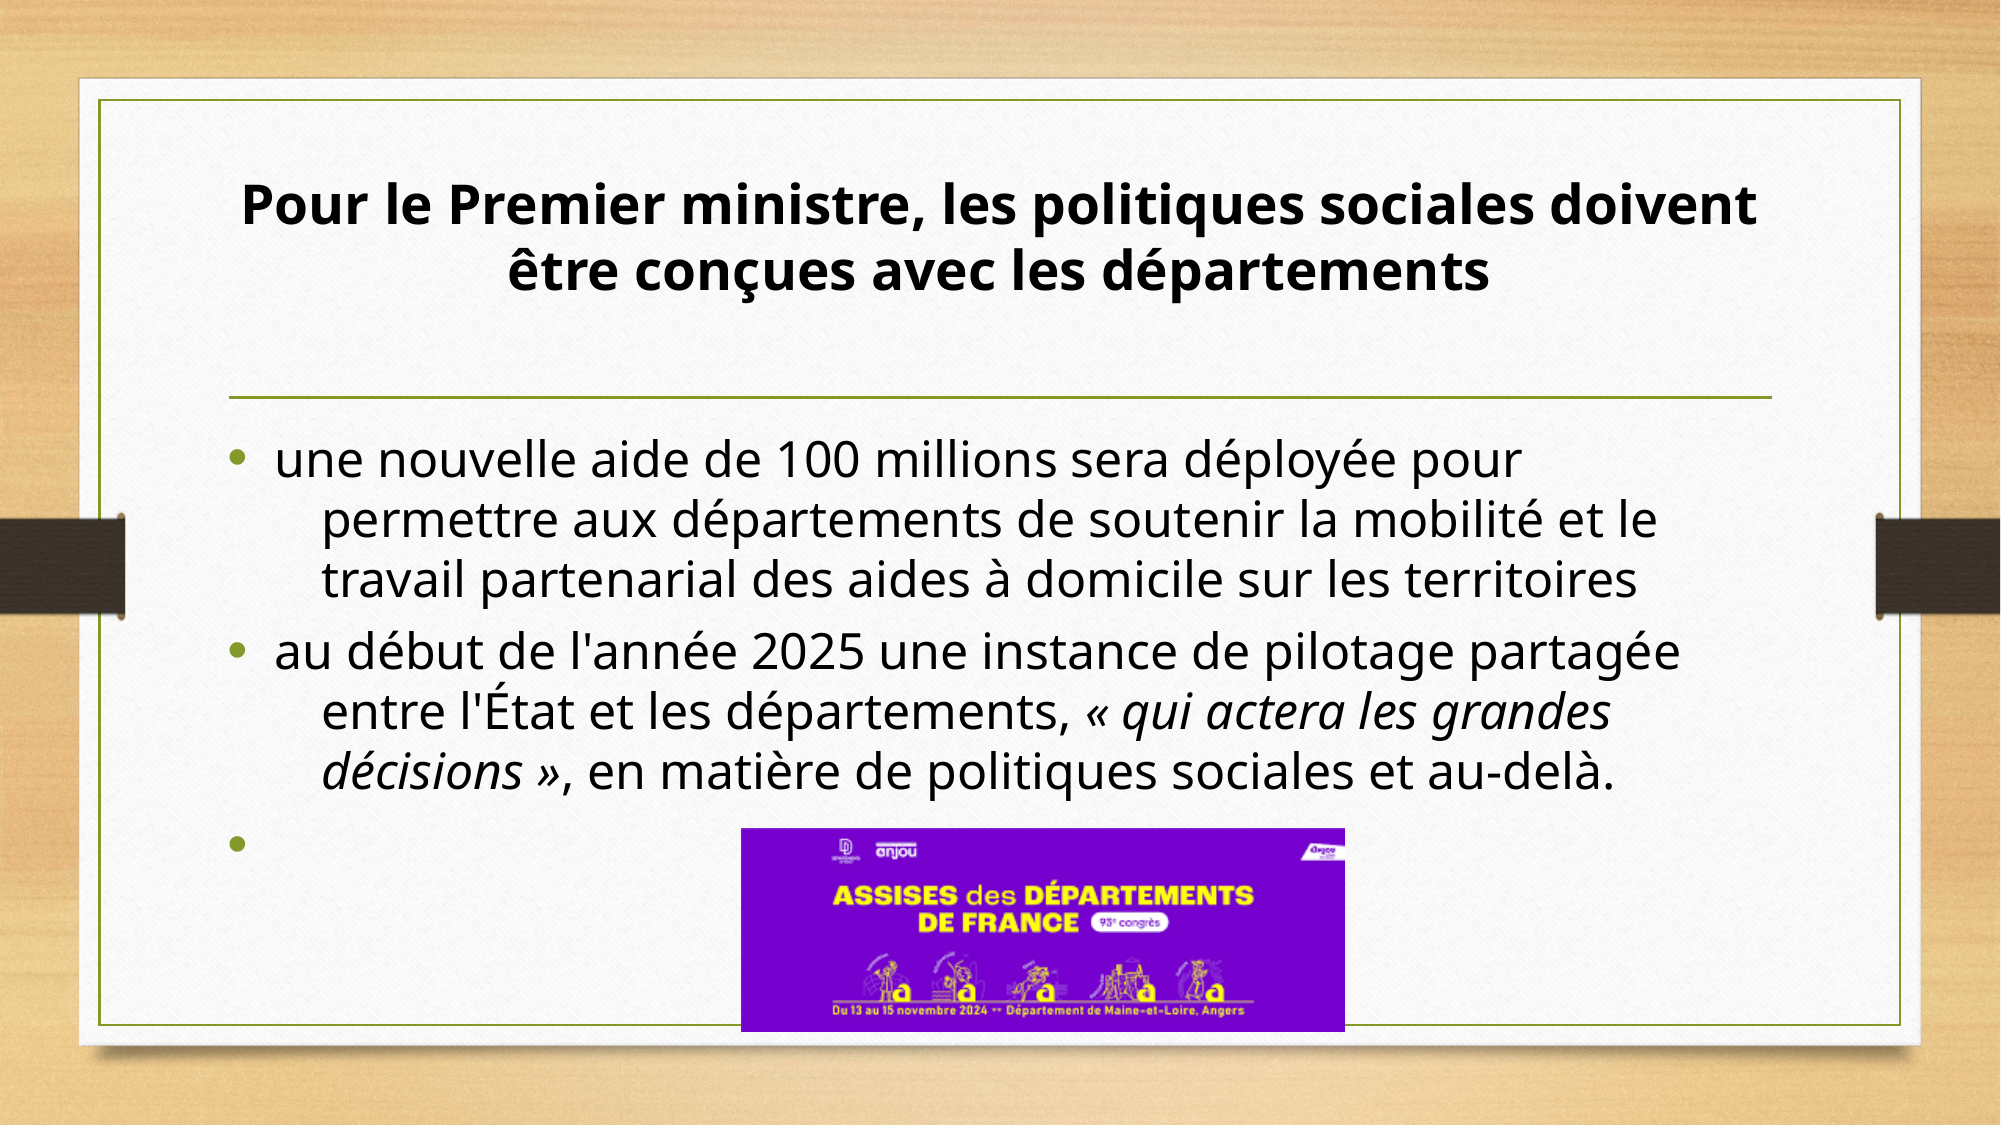

# Pour le Premier ministre, les politiques sociales doivent être conçues avec les départements
une nouvelle aide de 100 millions sera déployée pour permettre aux départements de soutenir la mobilité et le travail partenarial des aides à domicile sur les territoires
au début de l'année 2025 une instance de pilotage partagée entre l'État et les départements, « qui actera les grandes décisions », en matière de politiques sociales et au-delà.